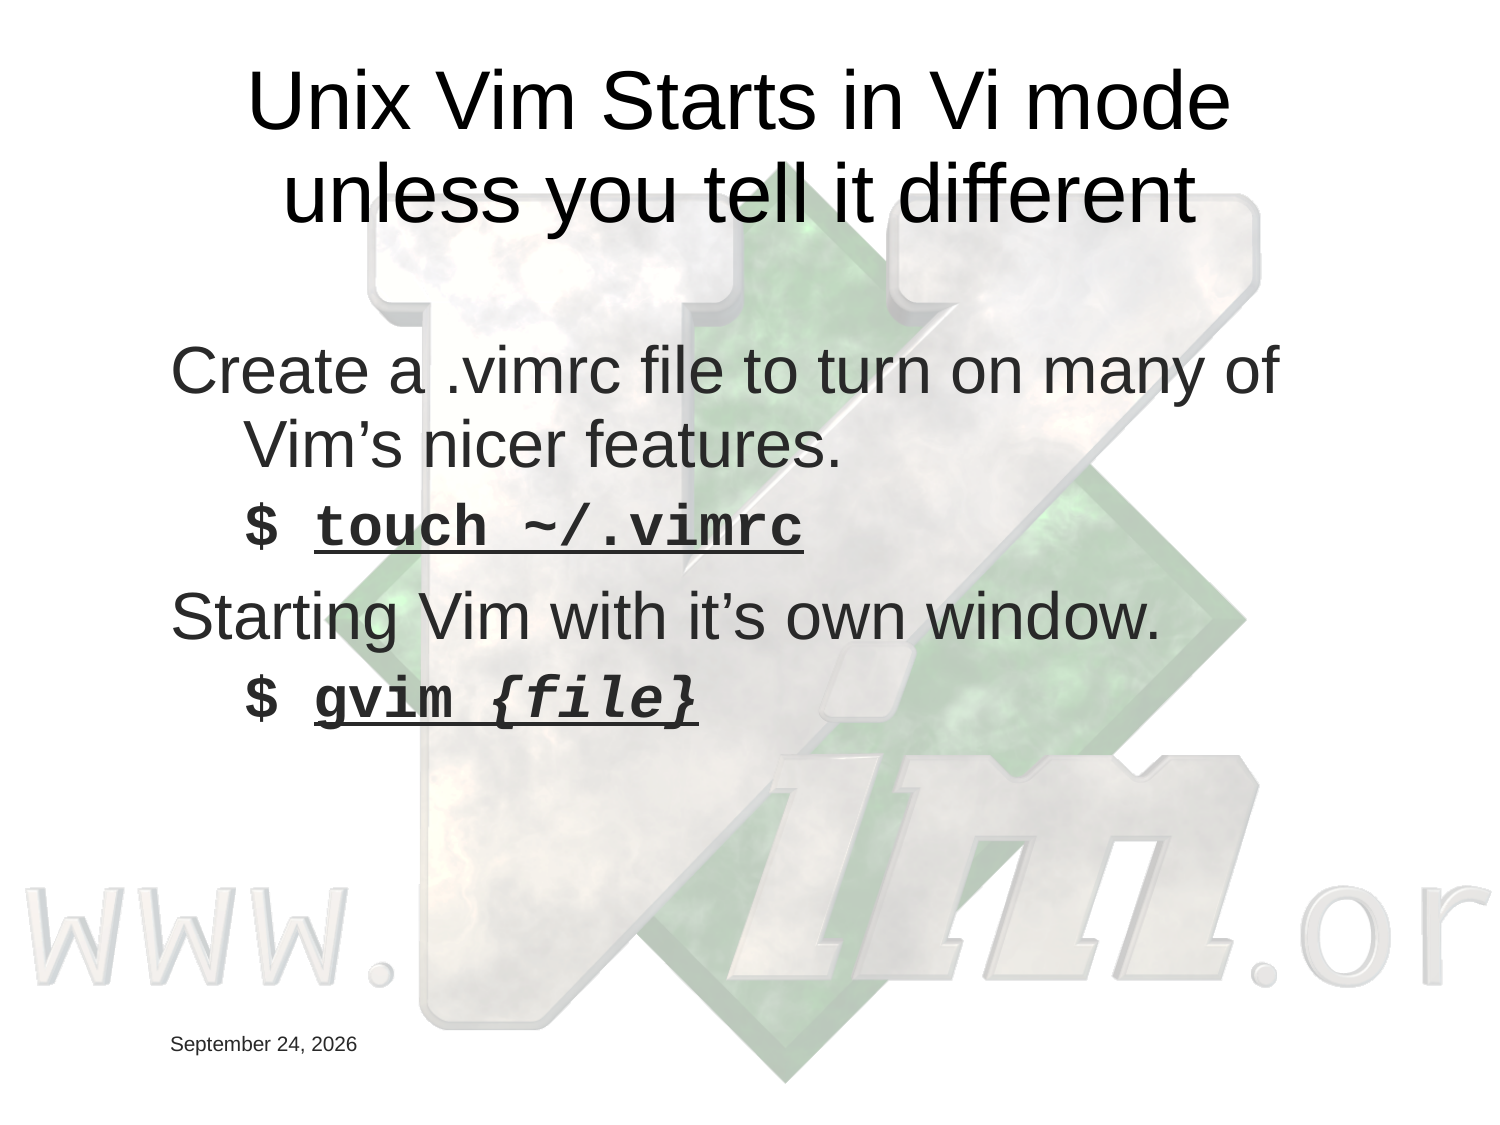

# Unix Vim Starts in Vi mode unless you tell it different
Create a .vimrc file to turn on many of Vim’s nicer features.
$ touch ~/.vimrc
Starting Vim with it’s own window.
$ gvim {file}